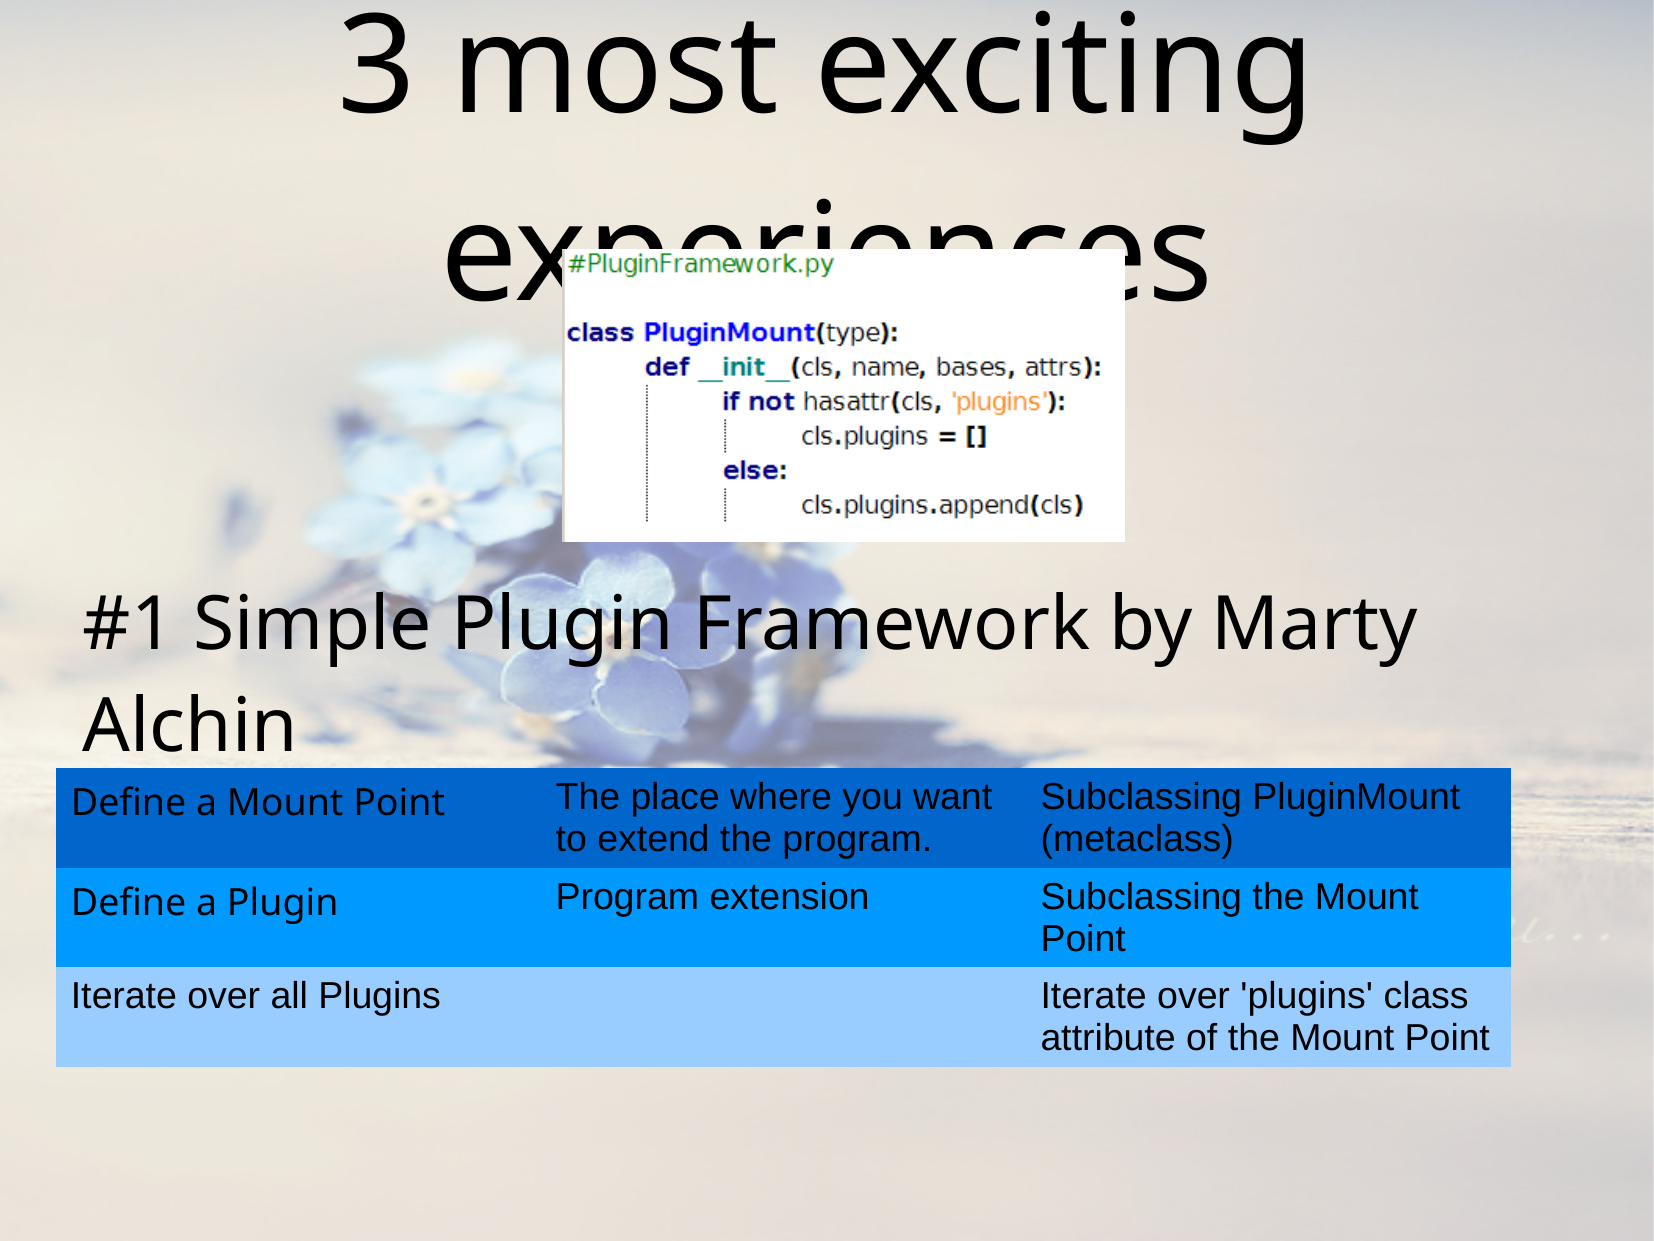

# 3 most exciting experiences
#1 Simple Plugin Framework by Marty Alchin
| Define a Mount Point | The place where you want to extend the program. | Subclassing PluginMount (metaclass) |
| --- | --- | --- |
| Define a Plugin | Program extension | Subclassing the Mount Point |
| Iterate over all Plugins | | Iterate over 'plugins' class attribute of the Mount Point |